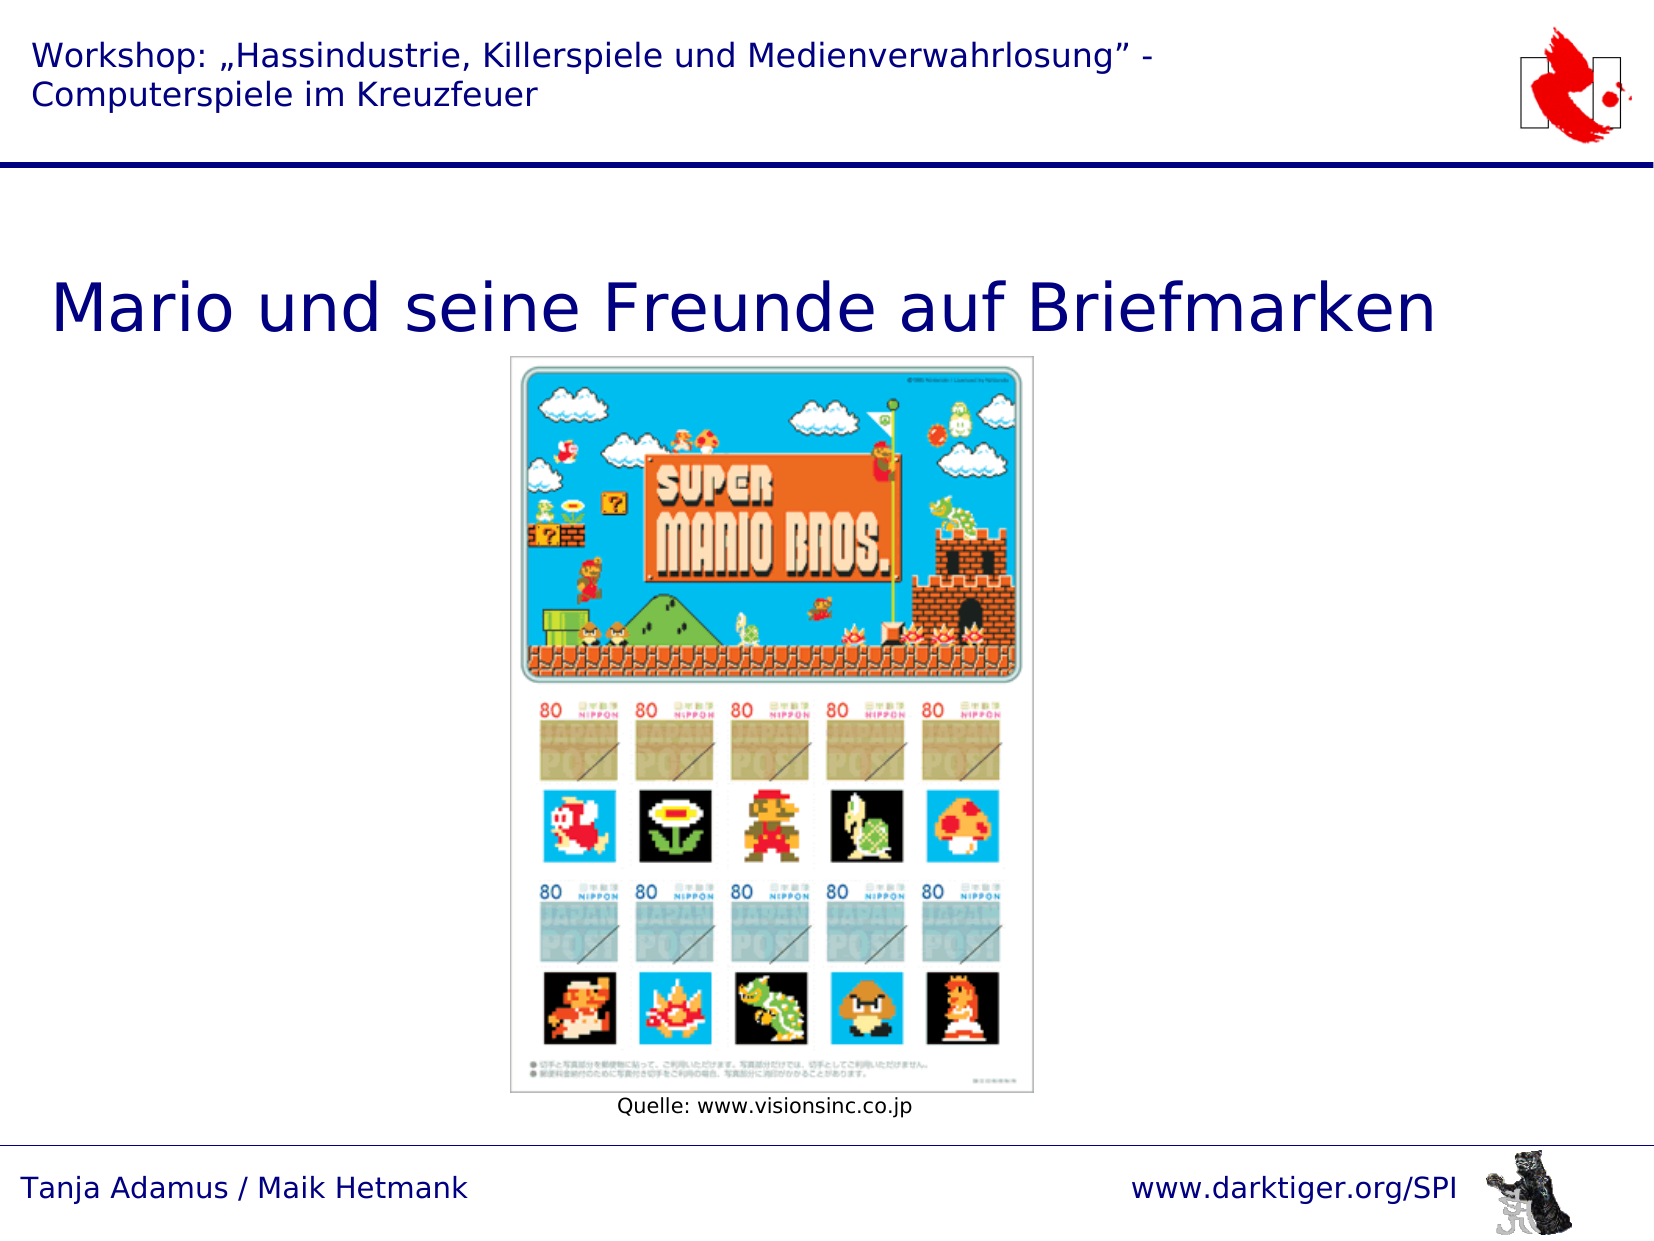

Workshop: „Hassindustrie, Killerspiele und Medienverwahrlosung” - Computerspiele im Kreuzfeuer
Mario und seine Freunde auf Briefmarken
Quelle: www.visionsinc.co.jp